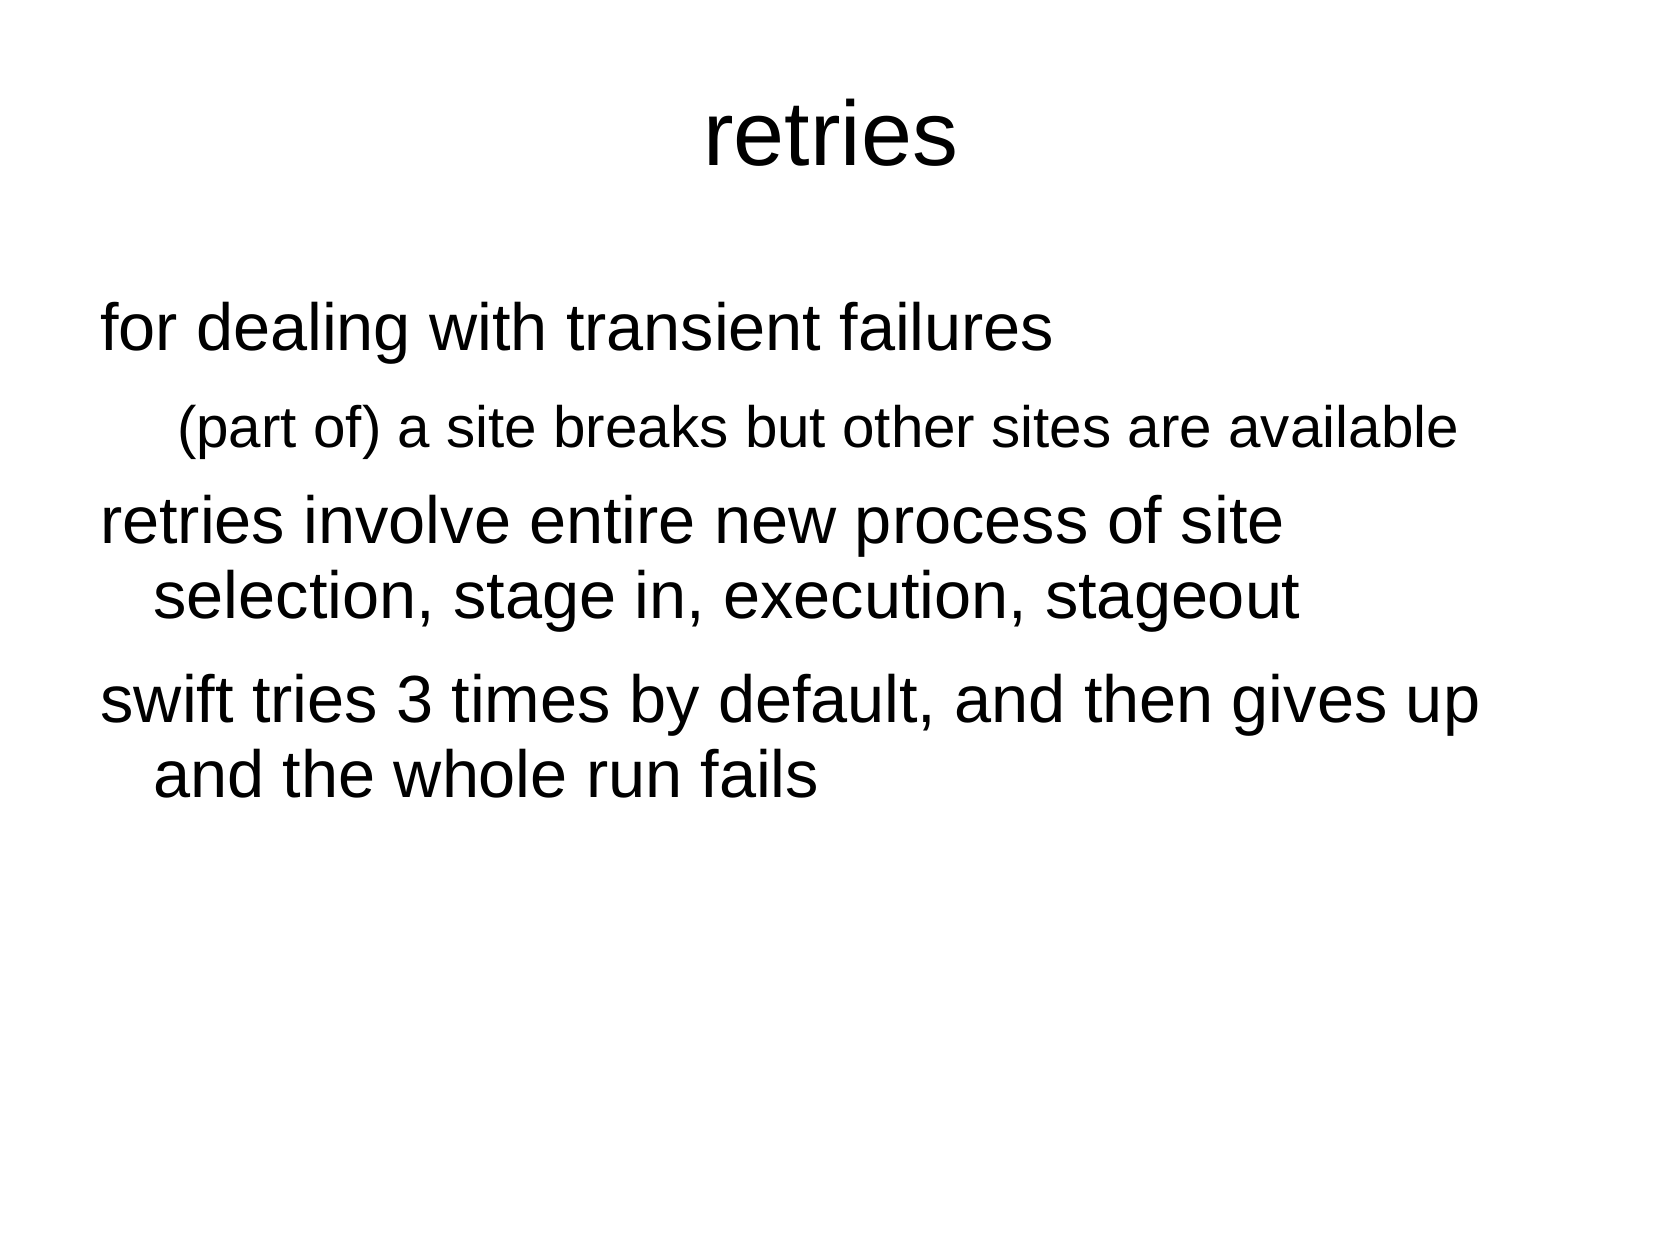

# retries
for dealing with transient failures
(part of) a site breaks but other sites are available
retries involve entire new process of site selection, stage in, execution, stageout
swift tries 3 times by default, and then gives up and the whole run fails